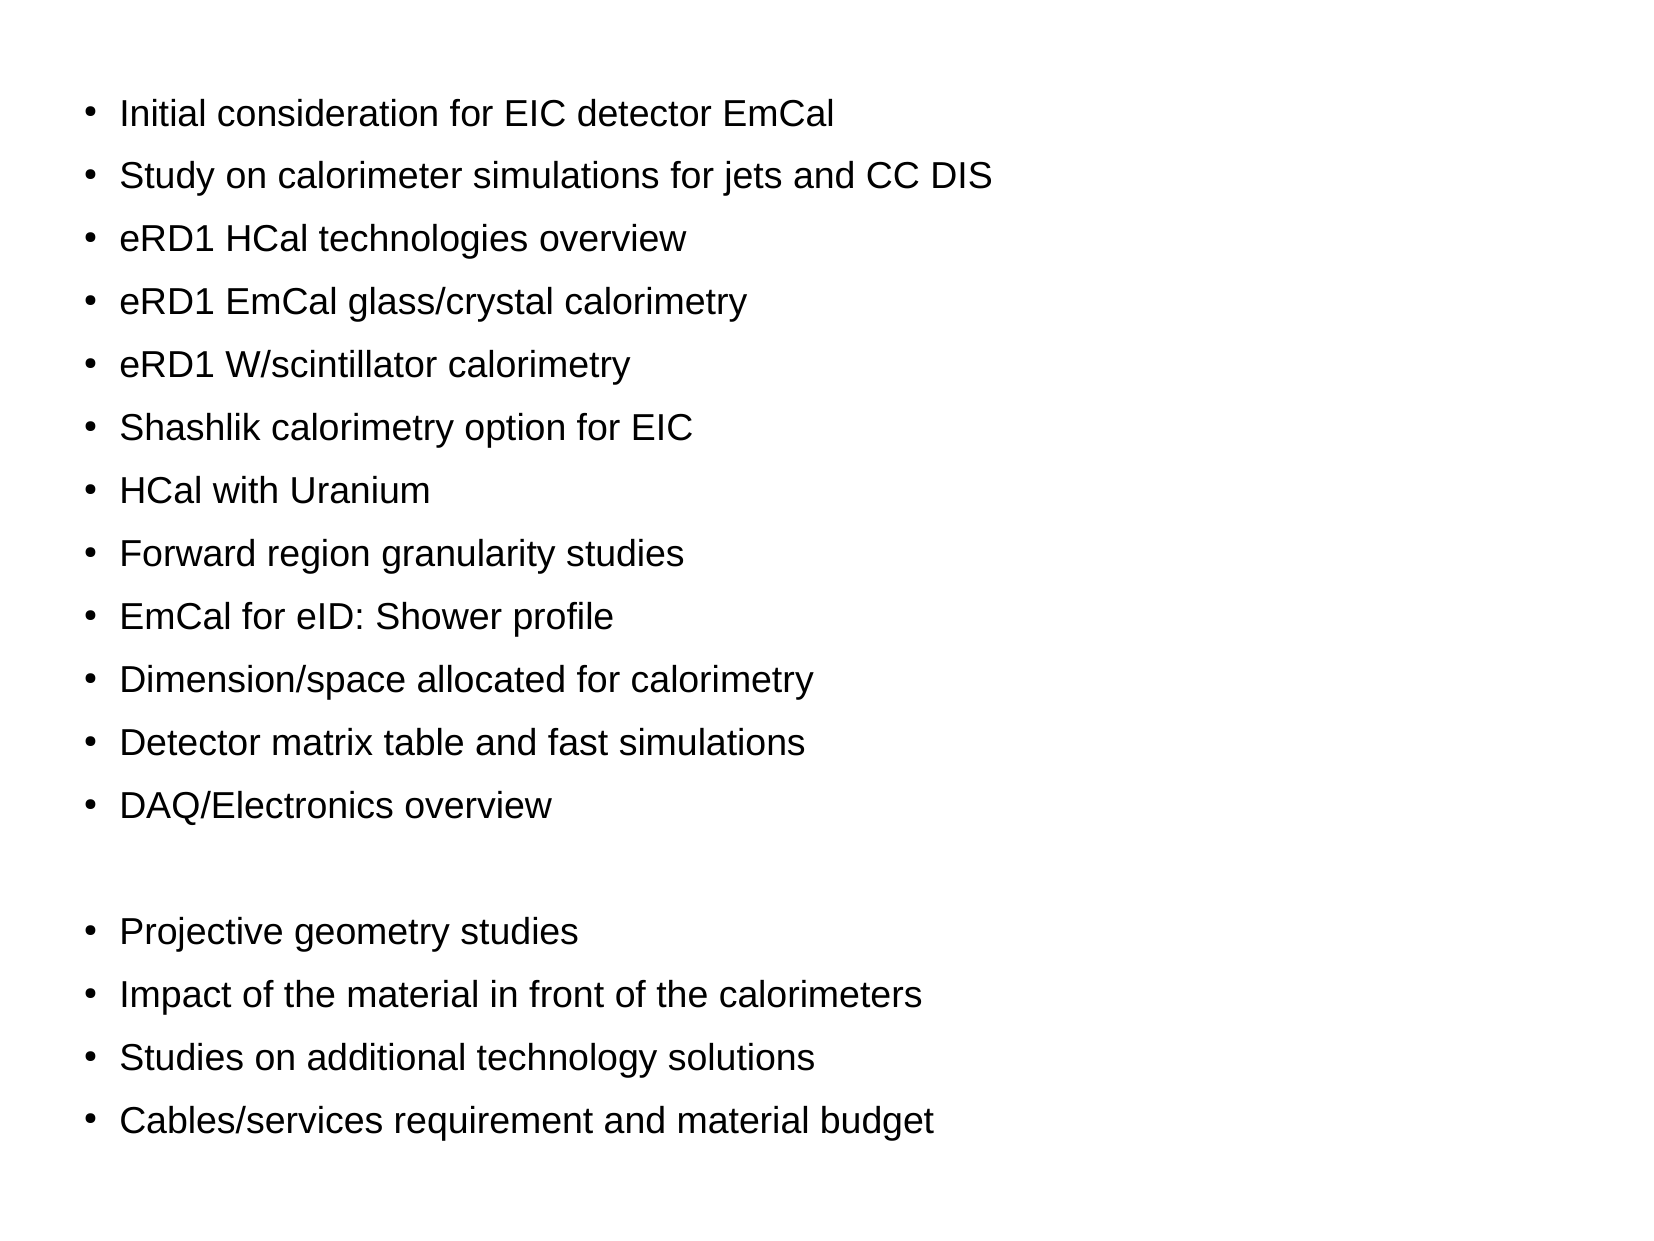

Initial consideration for EIC detector EmCal
Study on calorimeter simulations for jets and CC DIS
eRD1 HCal technologies overview
eRD1 EmCal glass/crystal calorimetry
eRD1 W/scintillator calorimetry
Shashlik calorimetry option for EIC
HCal with Uranium
Forward region granularity studies
EmCal for eID: Shower profile
Dimension/space allocated for calorimetry
Detector matrix table and fast simulations
DAQ/Electronics overview
Projective geometry studies
Impact of the material in front of the calorimeters
Studies on additional technology solutions
Cables/services requirement and material budget